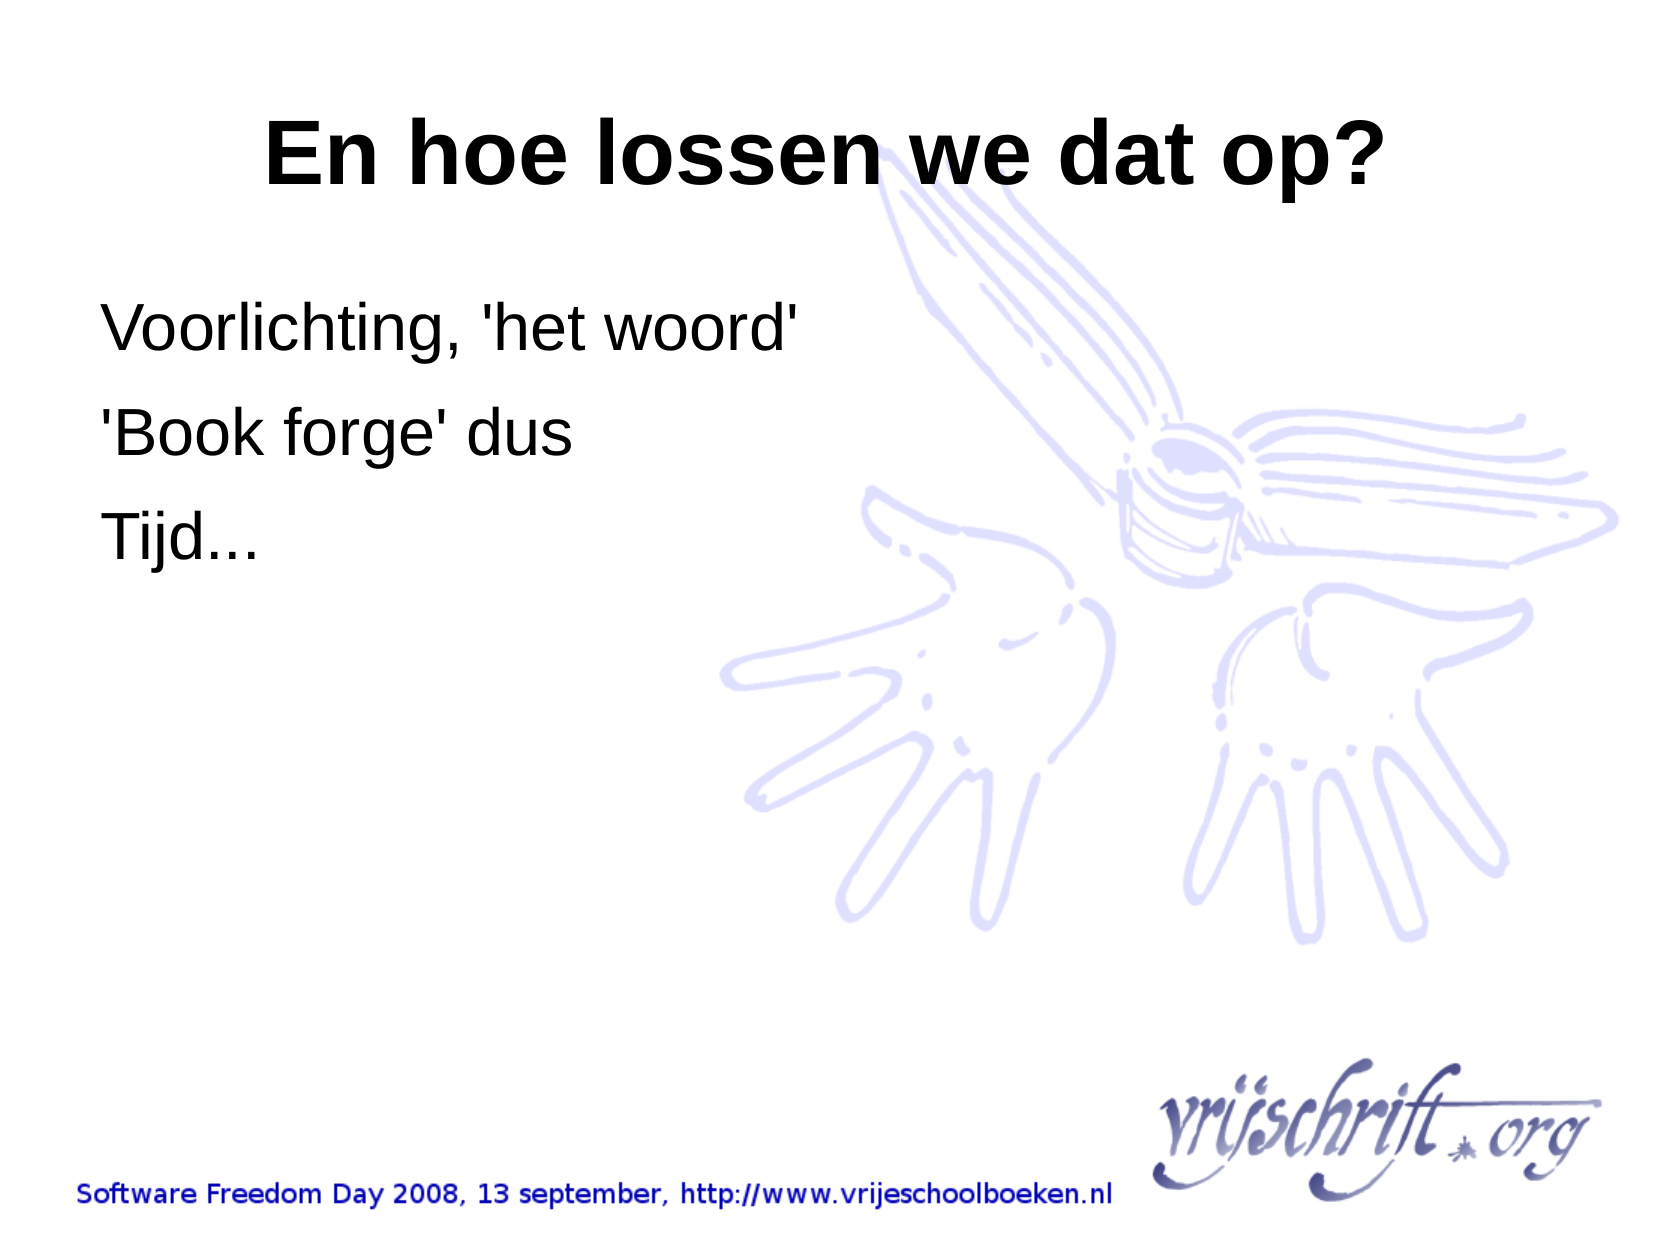

# En hoe lossen we dat op?
Voorlichting, 'het woord'
'Book forge' dus
Tijd...